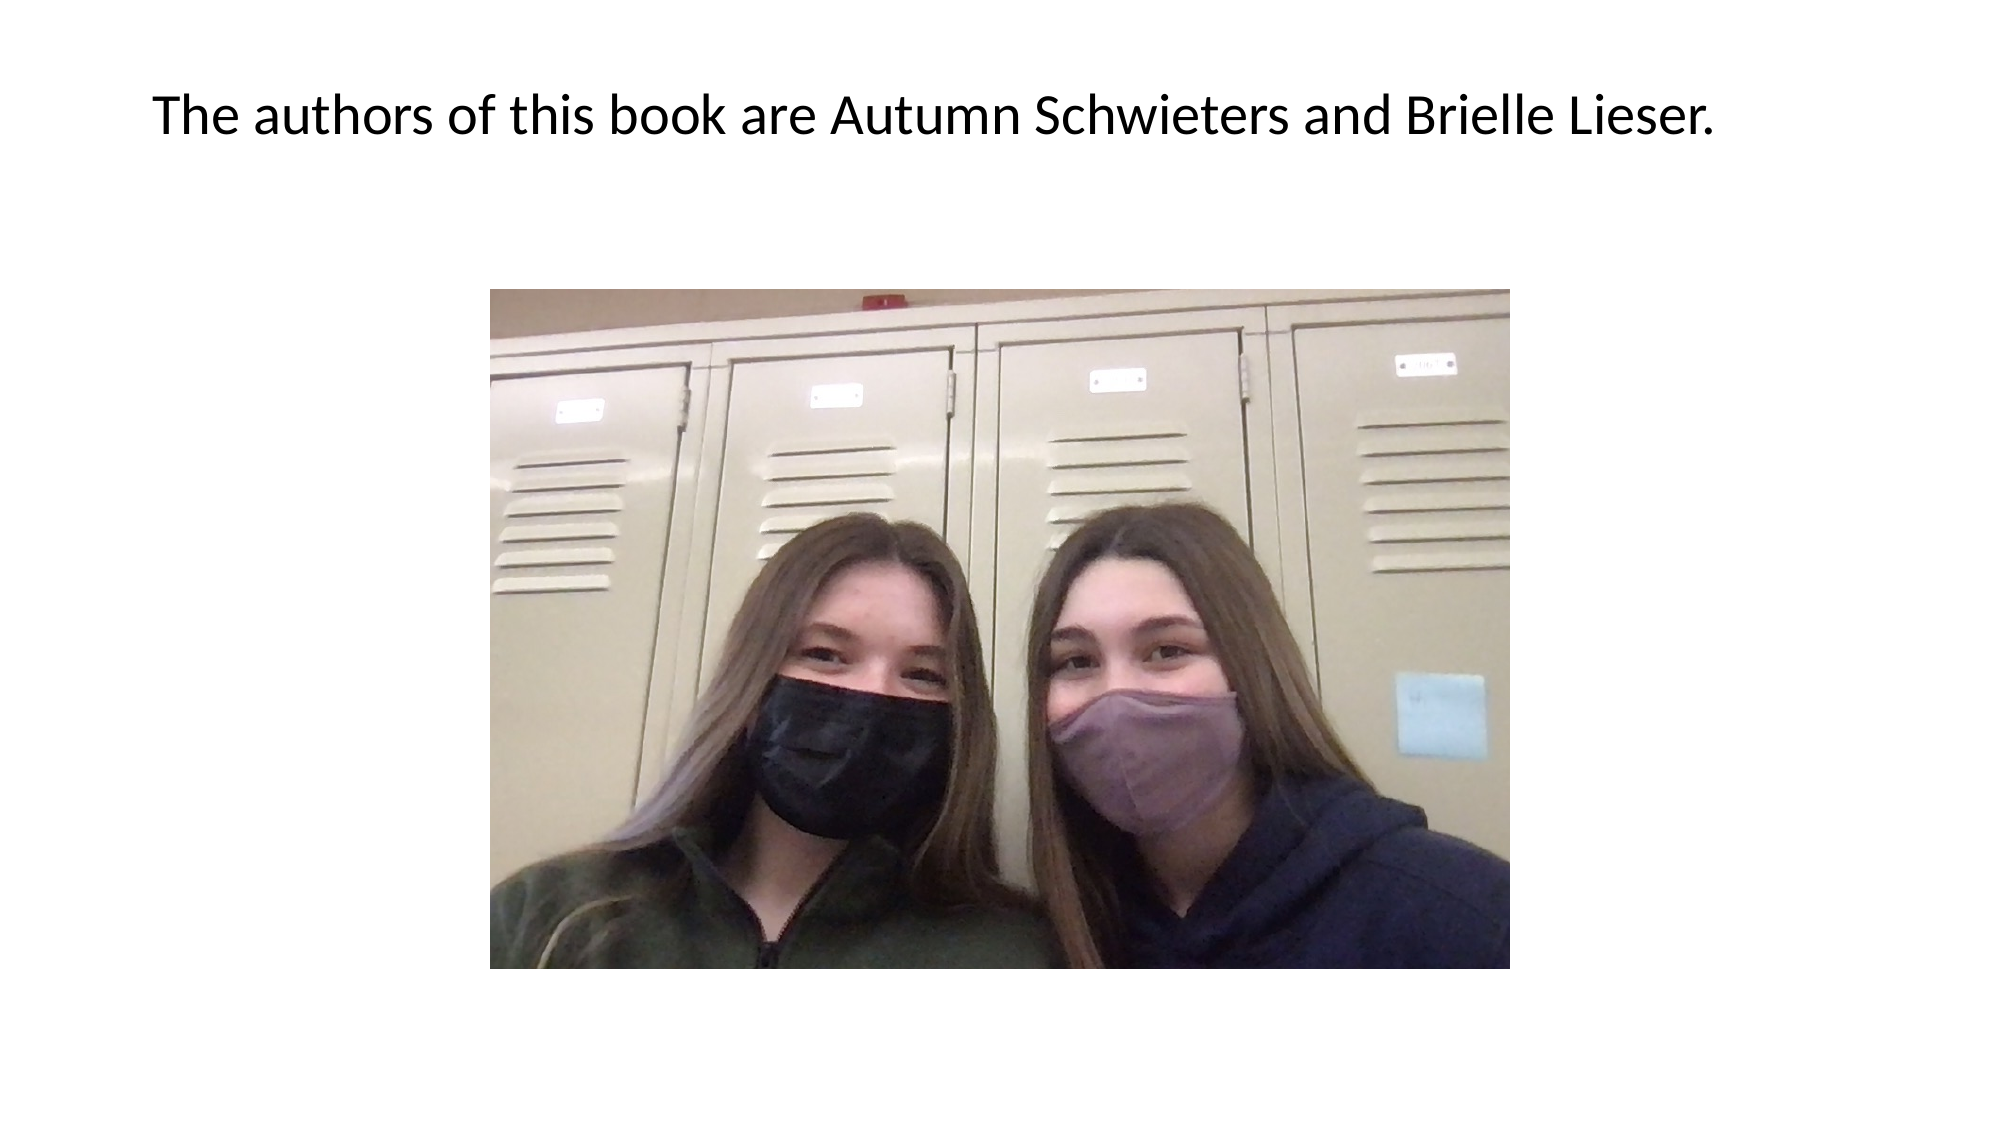

# The authors of this book are Autumn Schwieters and Brielle Lieser.